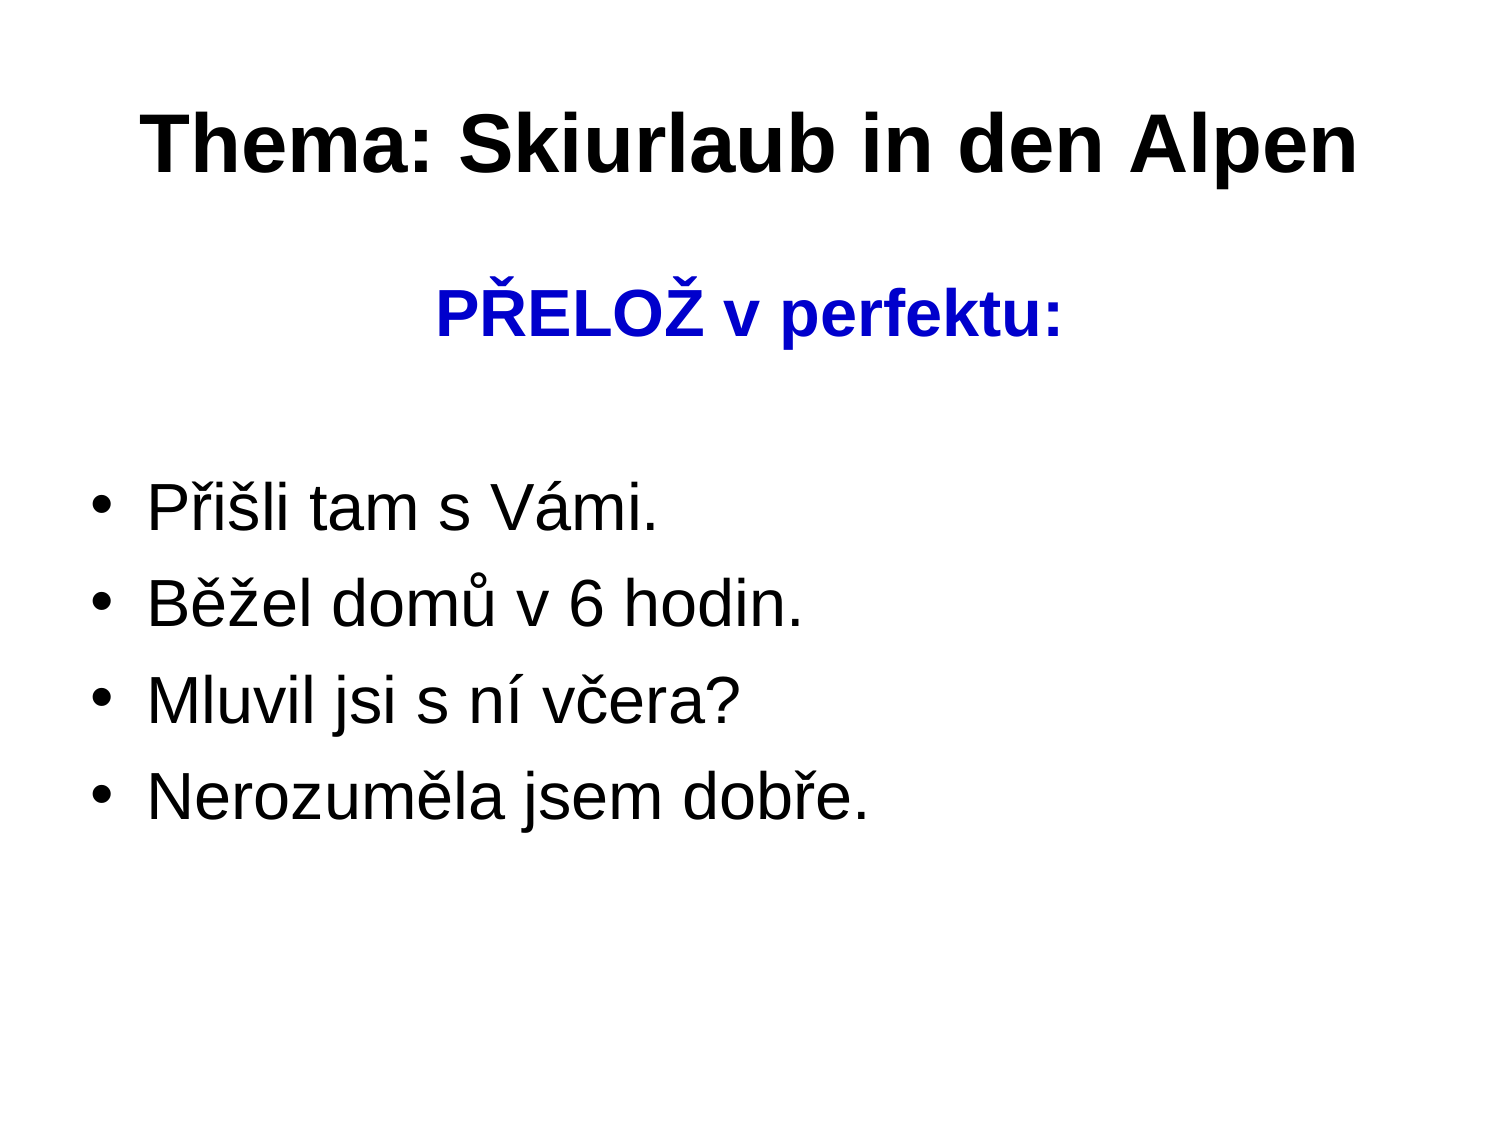

# Thema: Skiurlaub in den Alpen
PŘELOŽ v perfektu:
Přišli tam s Vámi.
Běžel domů v 6 hodin.
Mluvil jsi s ní včera?
Nerozuměla jsem dobře.